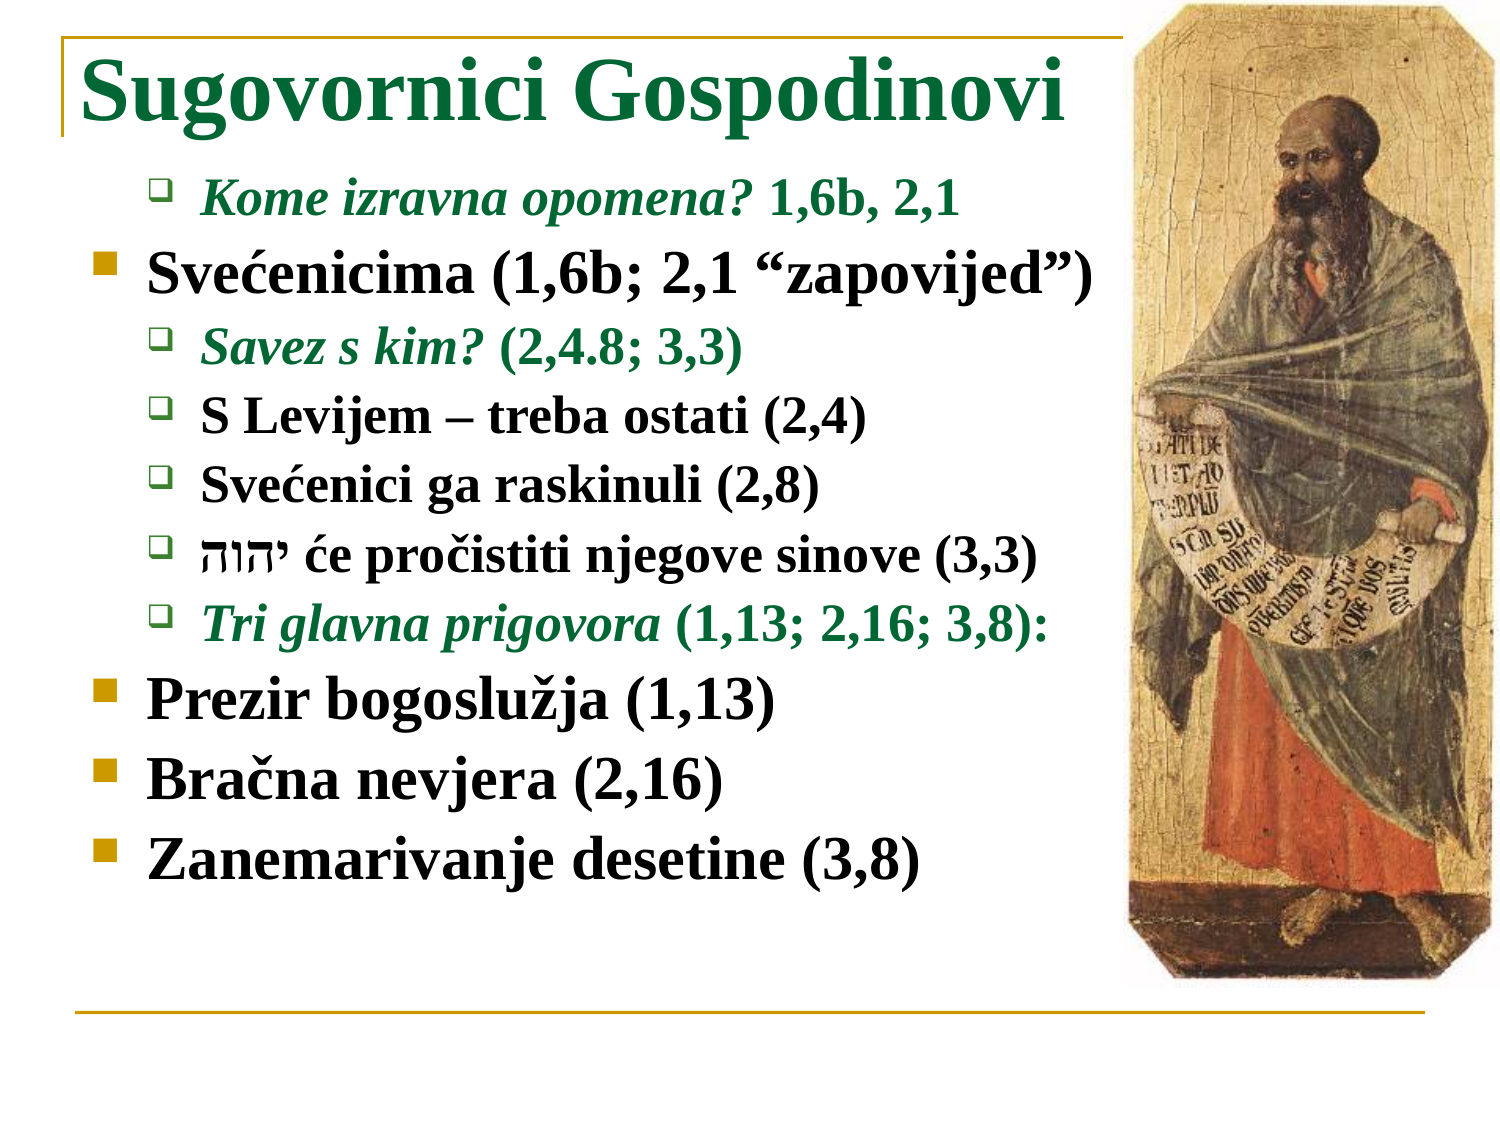

# Sugovornici Gospodinovi
Kome izravna opomena? 1,6b, 2,1
Svećenicima (1,6b; 2,1 “zapovijed”)
Savez s kim? (2,4.8; 3,3)
S Levijem – treba ostati (2,4)
Svećenici ga raskinuli (2,8)
יהוה će pročistiti njegove sinove (3,3)
Tri glavna prigovora (1,13; 2,16; 3,8):
Prezir bogoslužja (1,13)
Bračna nevjera (2,16)
Zanemarivanje desetine (3,8)